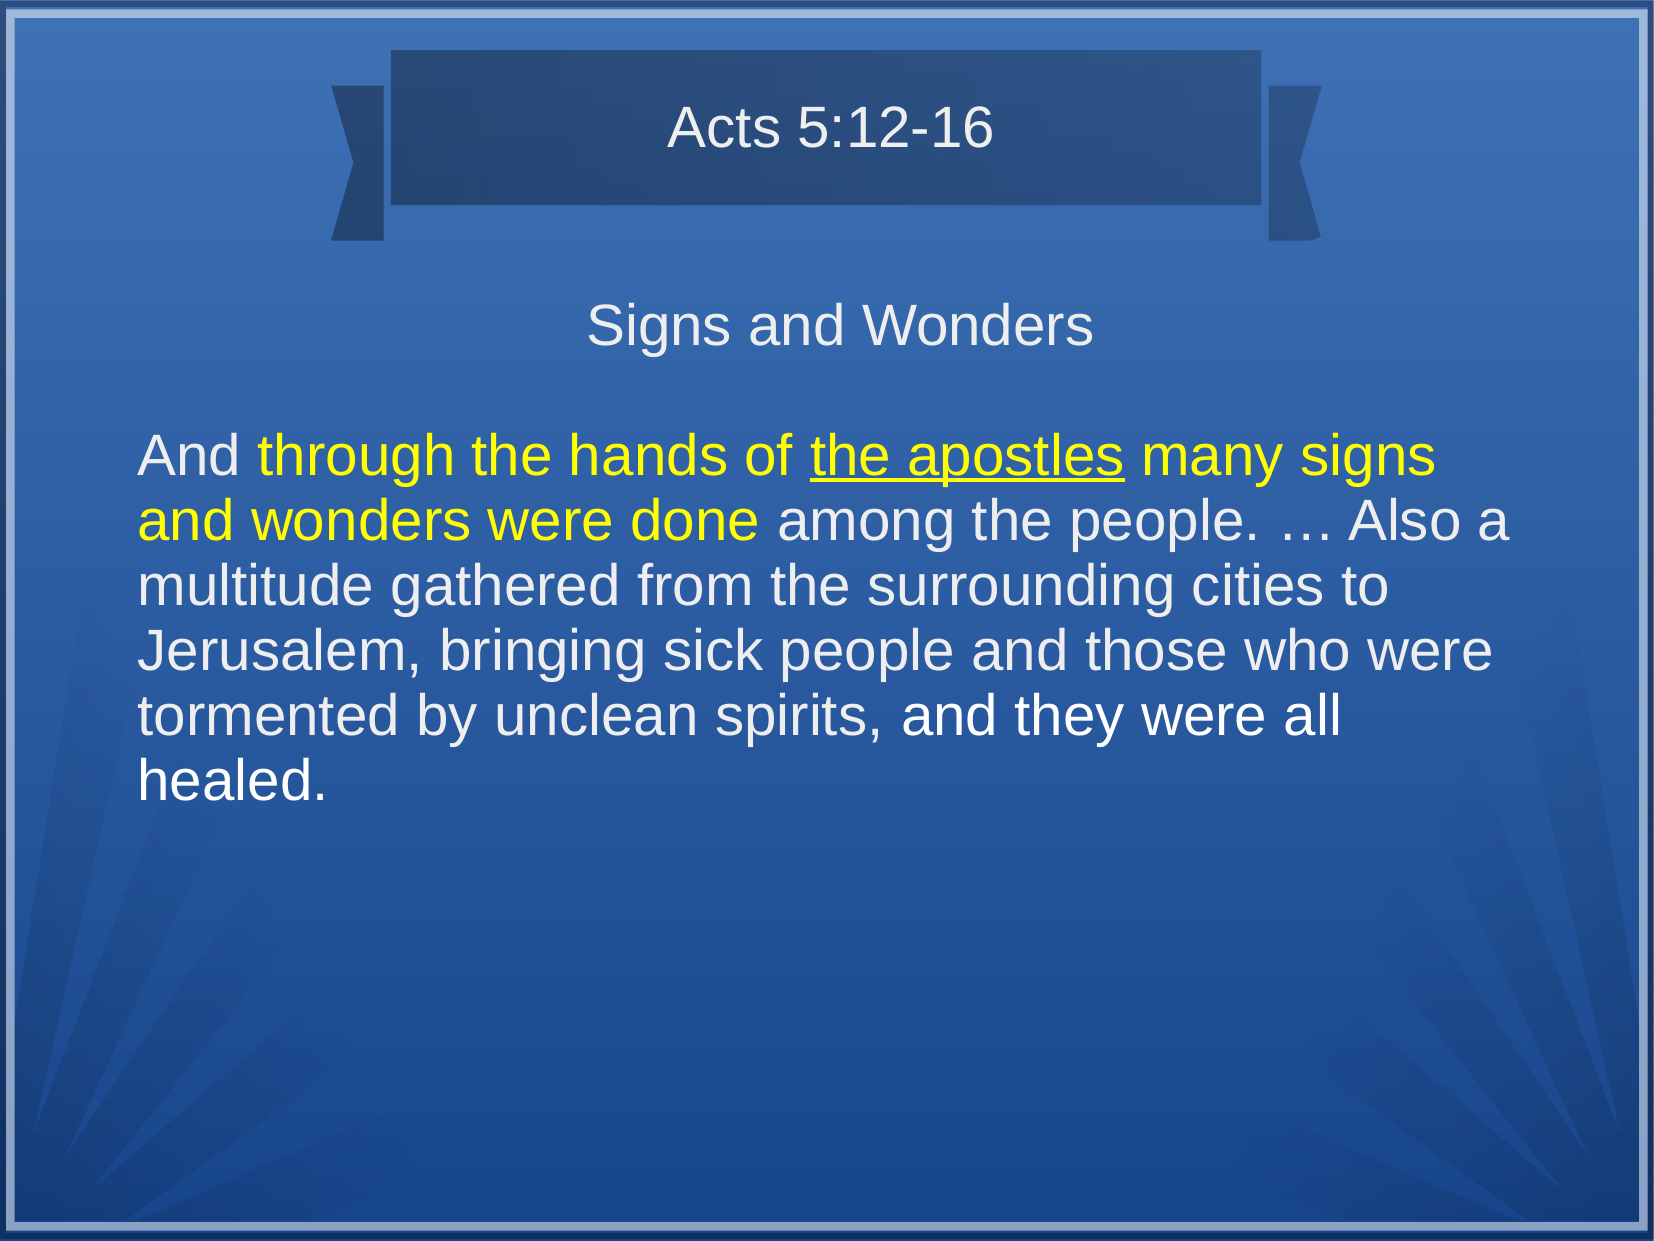

Acts 5:12-16
Signs and Wonders
And through the hands of the apostles many signs and wonders were done among the people. … Also a multitude gathered from the surrounding cities to Jerusalem, bringing sick people and those who were tormented by unclean spirits, and they were all healed.